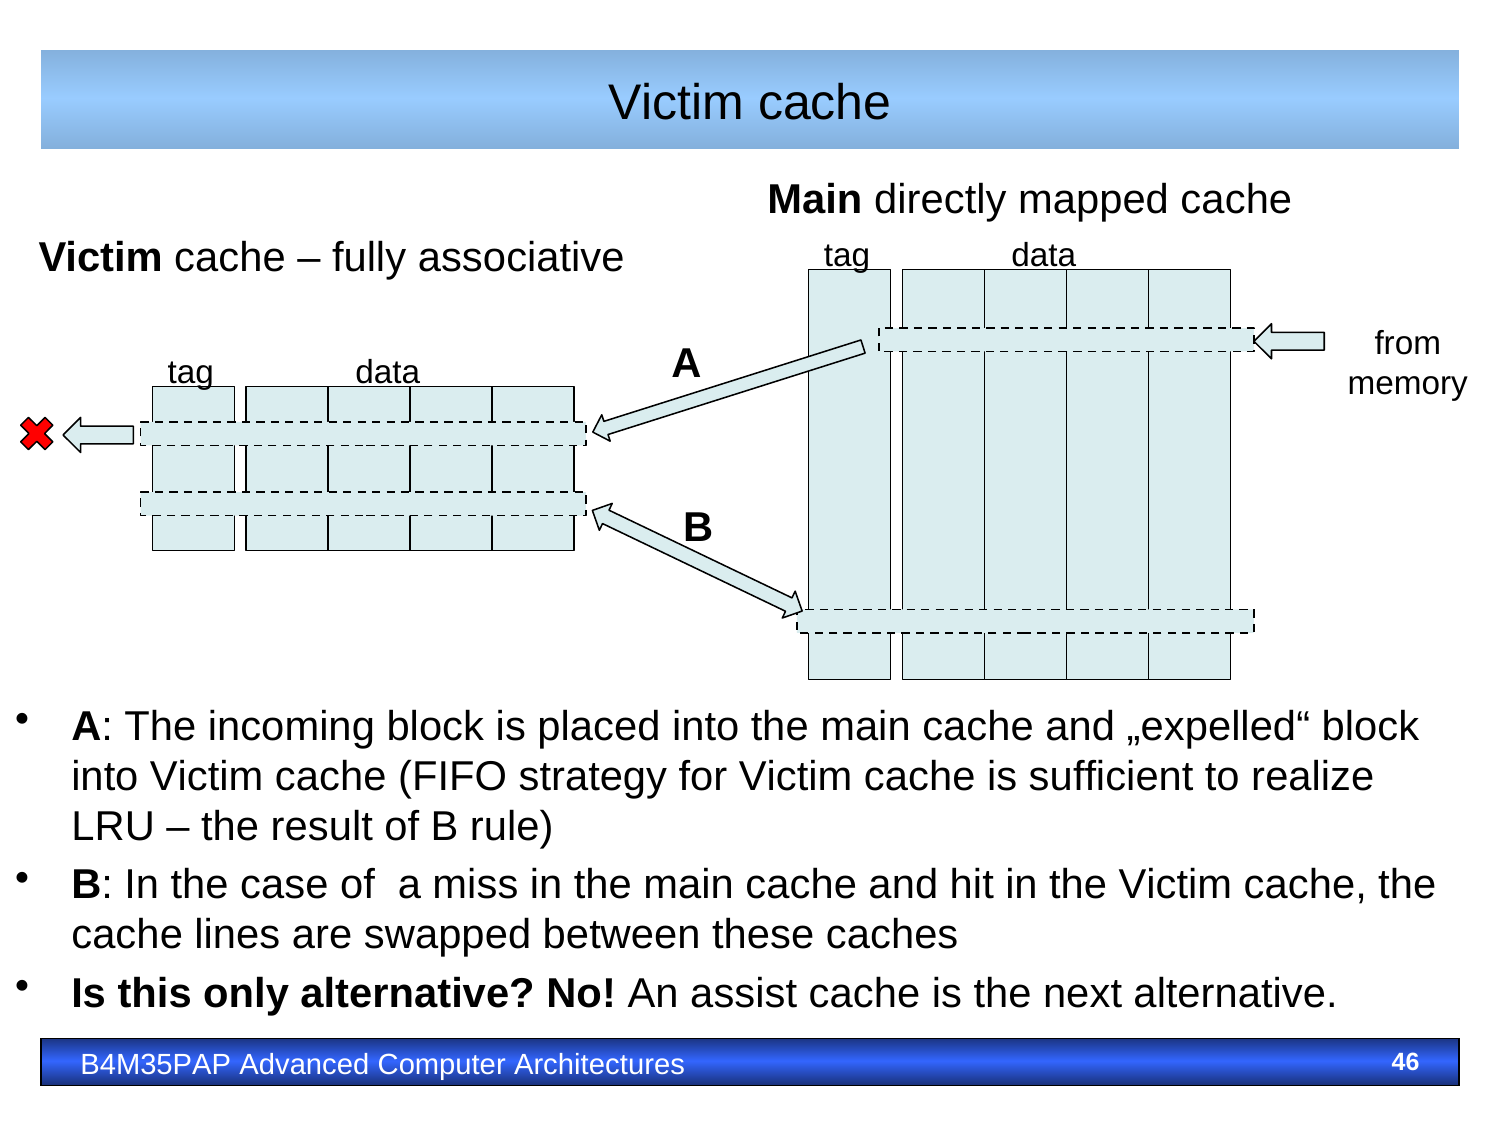

# Victim cache
Main directly mapped cache
Victim cache – fully associative
tag
data
from
memory
A
tag
data
B
A: The incoming block is placed into the main cache and „expelled“ block into Victim cache (FIFO strategy for Victim cache is sufficient to realize LRU – the result of B rule)
B: In the case of a miss in the main cache and hit in the Victim cache, the cache lines are swapped between these caches
Is this only alternative? No! An assist cache is the next alternative.